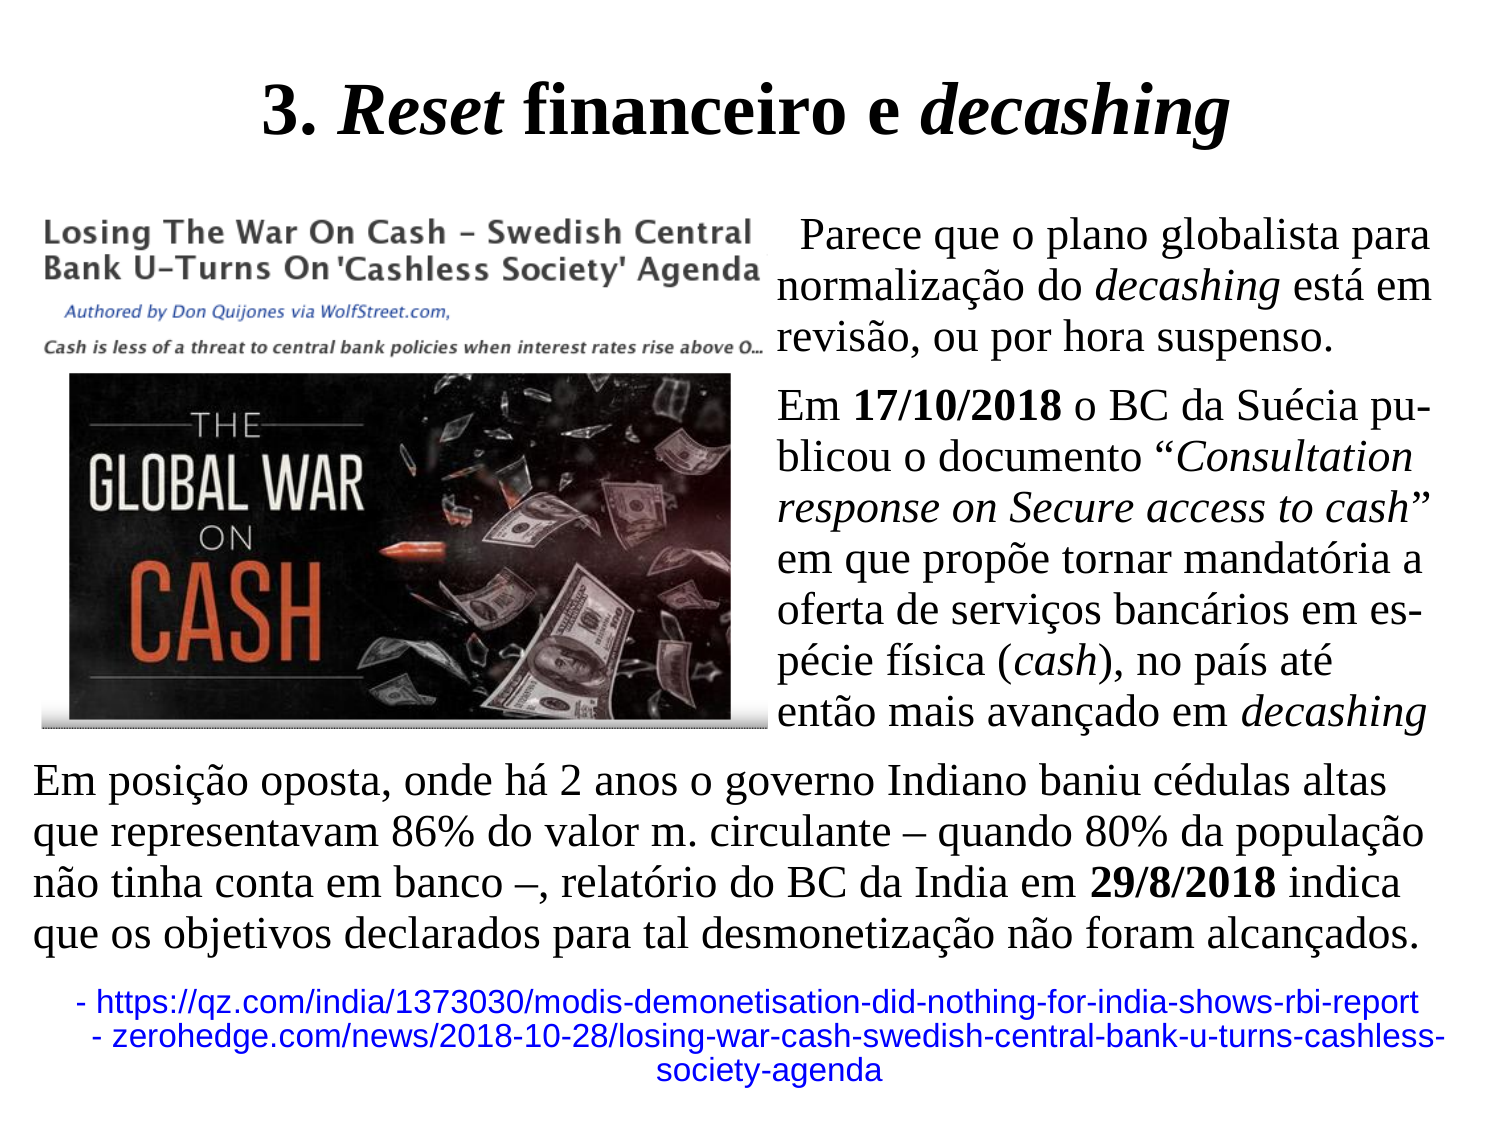

# 3. Reset financeiro e decashing
					 Parece que o plano globalista para					normalização do decashing está em 					revisão, ou por hora suspenso.
Em 17/10/2018 o BC da Suécia pu- blicou o documento “Consultation response on Secure access to cash” em que propõe tornar mandatória a oferta de serviços bancários em es-pécie física (cash), no país até então mais avançado em decashing
Em posição oposta, onde há 2 anos o governo Indiano baniu cédulas altas que representavam 86% do valor m. circulante – quando 80% da população não tinha conta em banco –, relatório do BC da India em 29/8/2018 indica que os objetivos declarados para tal desmonetização não foram alcançados.
- https://qz.com/india/1373030/modis-demonetisation-did-nothing-for-india-shows-rbi-report
- zerohedge.com/news/2018-10-28/losing-war-cash-swedish-central-bank-u-turns-cashless-society-agenda